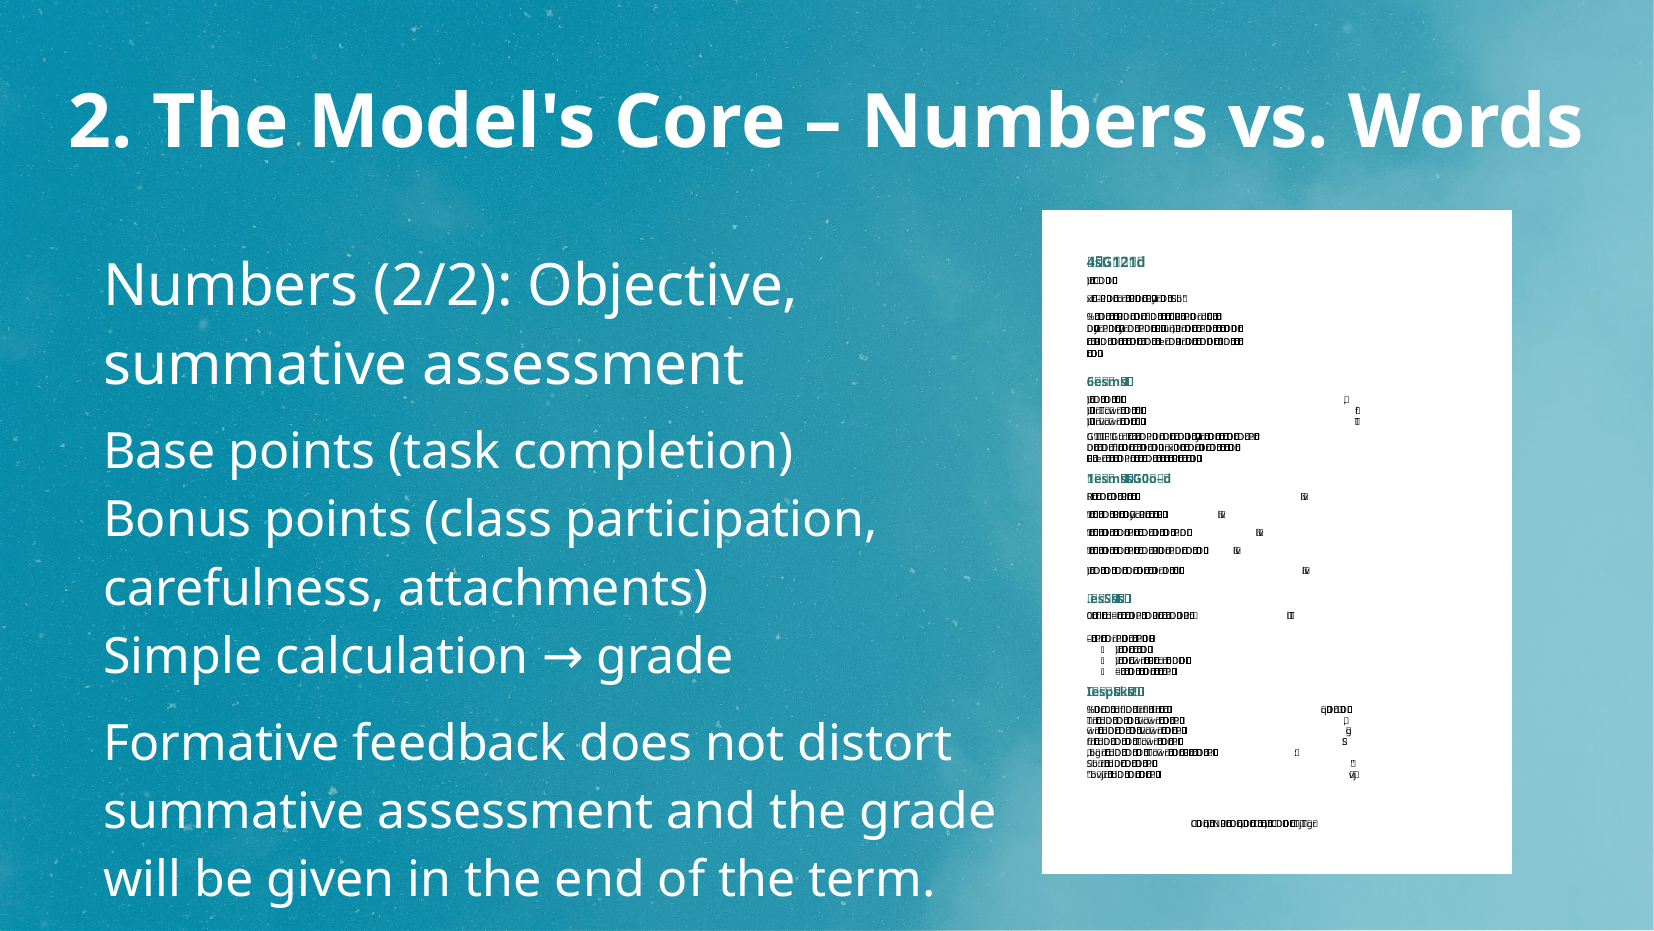

# 2. The Model's Core – Numbers vs. Words
Numbers (2/2): Objective,
summative assessment
Base points (task completion)
Bonus points (class participation,
carefulness, attachments)
Simple calculation → grade
Formative feedback does not distort
summative assessment and the grade
will be given in the end of the term.